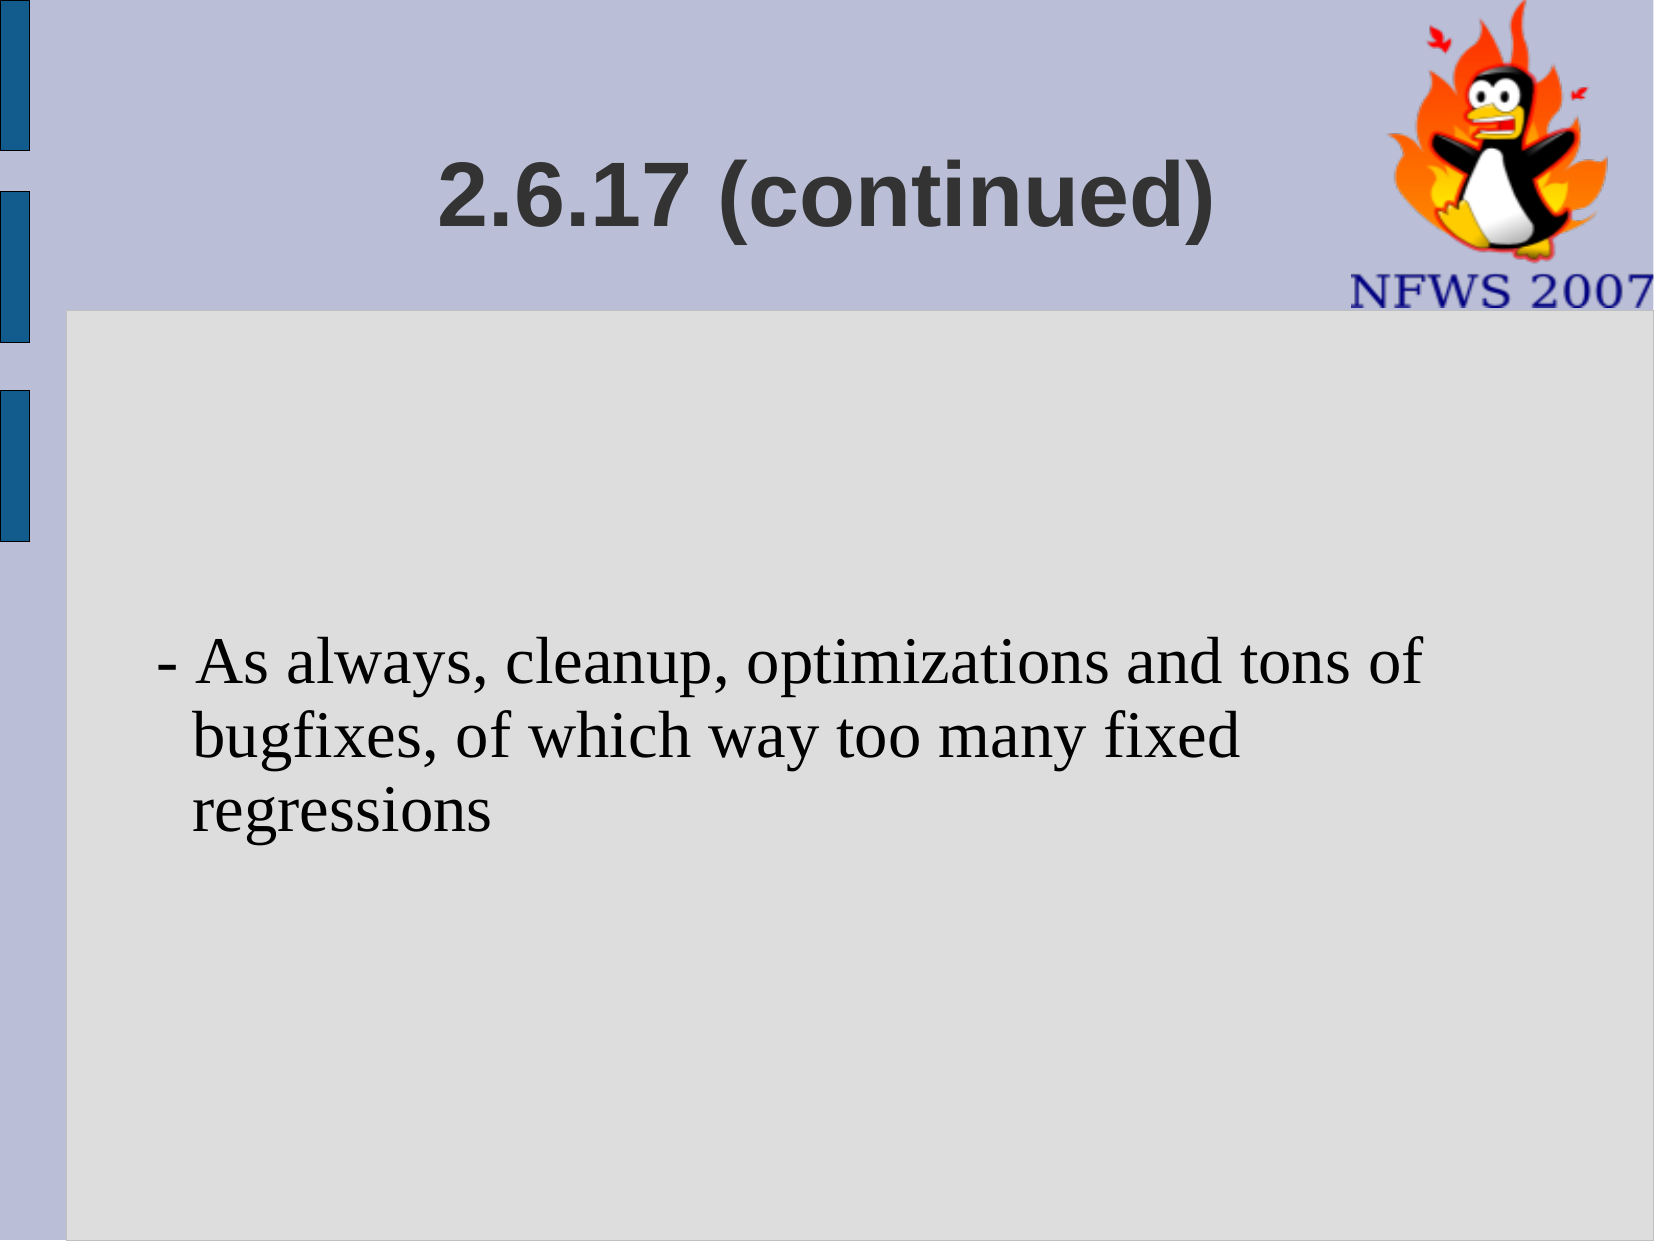

# 2.6.17 (continued)
- As always, cleanup, optimizations and tons of bugfixes, of which way too many fixed regressions